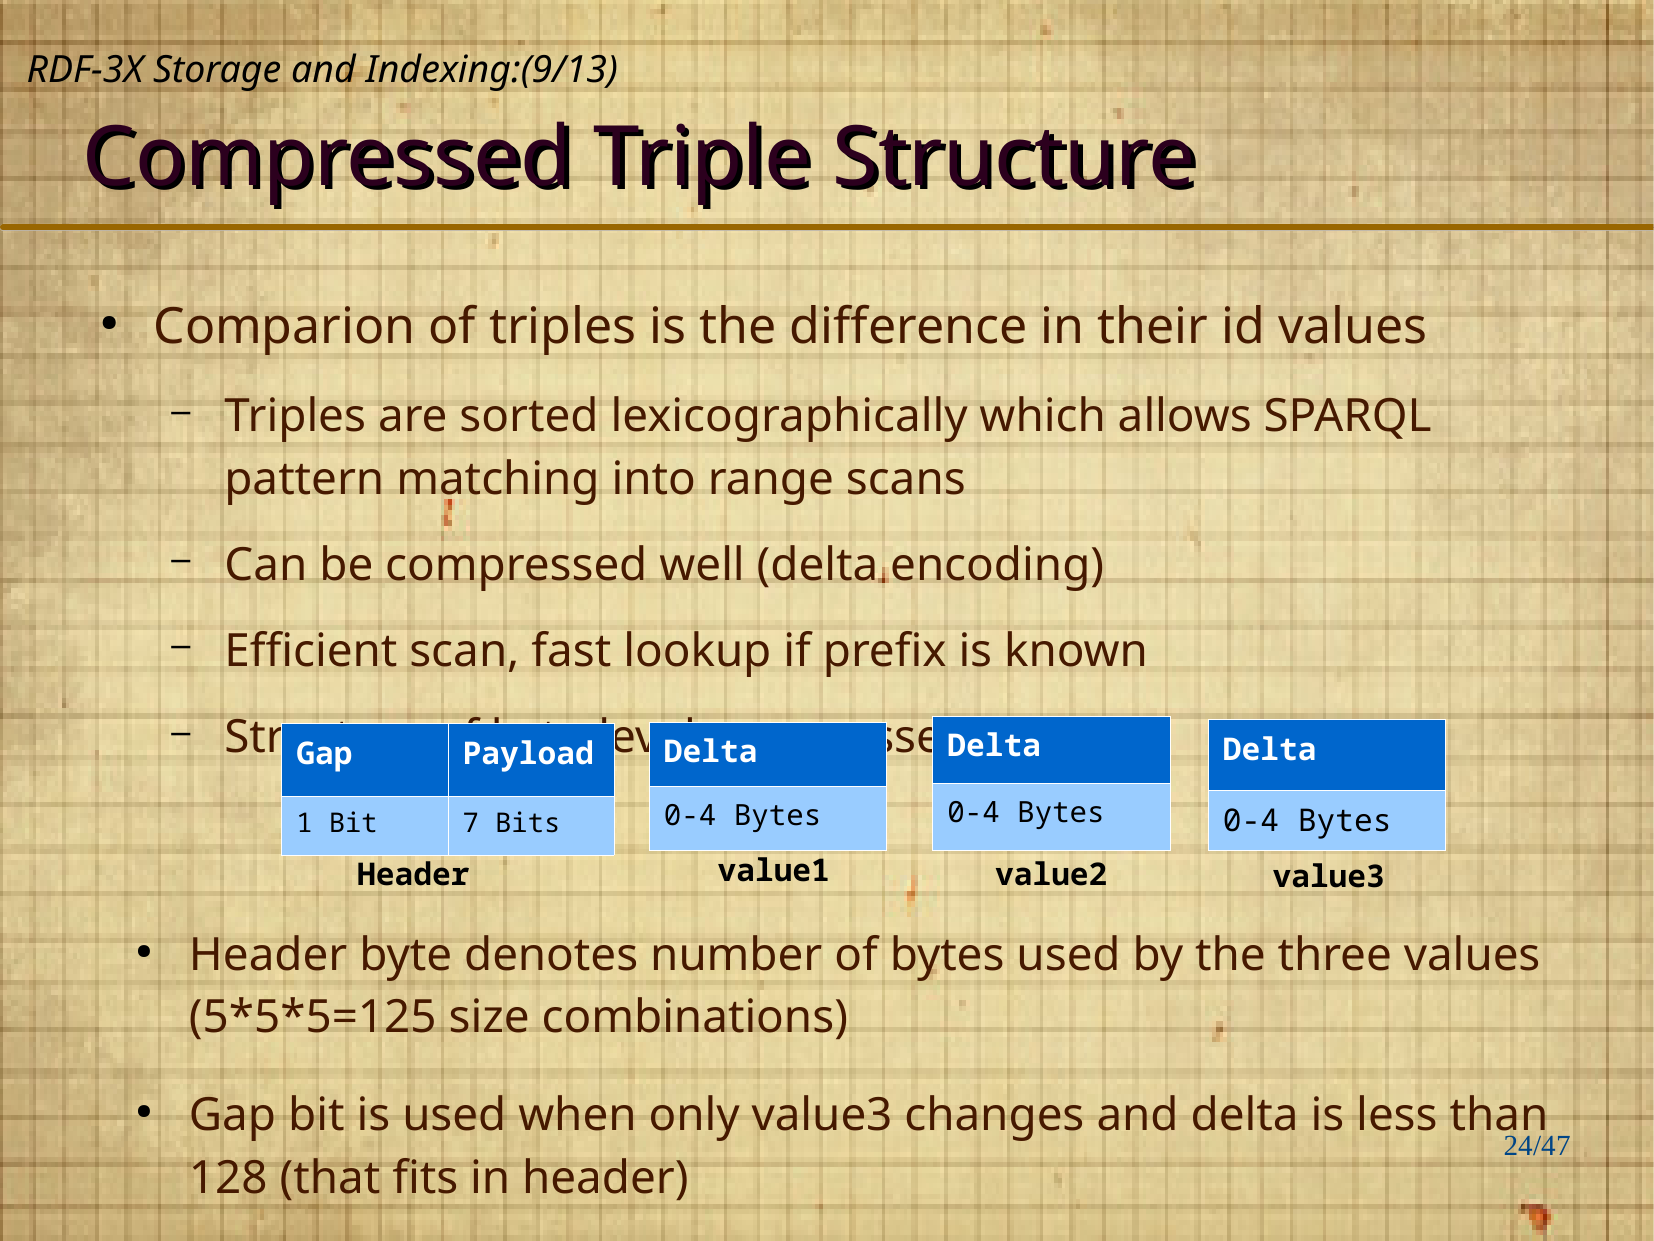

RDF-3X Storage and Indexing:(9/13)
# Compressed Triple Structure
Comparion of triples is the difference in their id values
Triples are sorted lexicographically which allows SPARQL pattern matching into range scans
Can be compressed well (delta encoding)
Efficient scan, fast lookup if prefix is known
Structure of byte-level compressed triple is
| Delta |
| --- |
| 0-4 Bytes |
| Delta |
| --- |
| 0-4 Bytes |
| Delta |
| --- |
| 0-4 Bytes |
| Gap | Payload |
| --- | --- |
| 1 Bit | 7 Bits |
value1
value2
Header
value3
Header byte denotes number of bytes used by the three values (5*5*5=125 size combinations)
Gap bit is used when only value3 changes and delta is less than 128 (that fits in header)
24